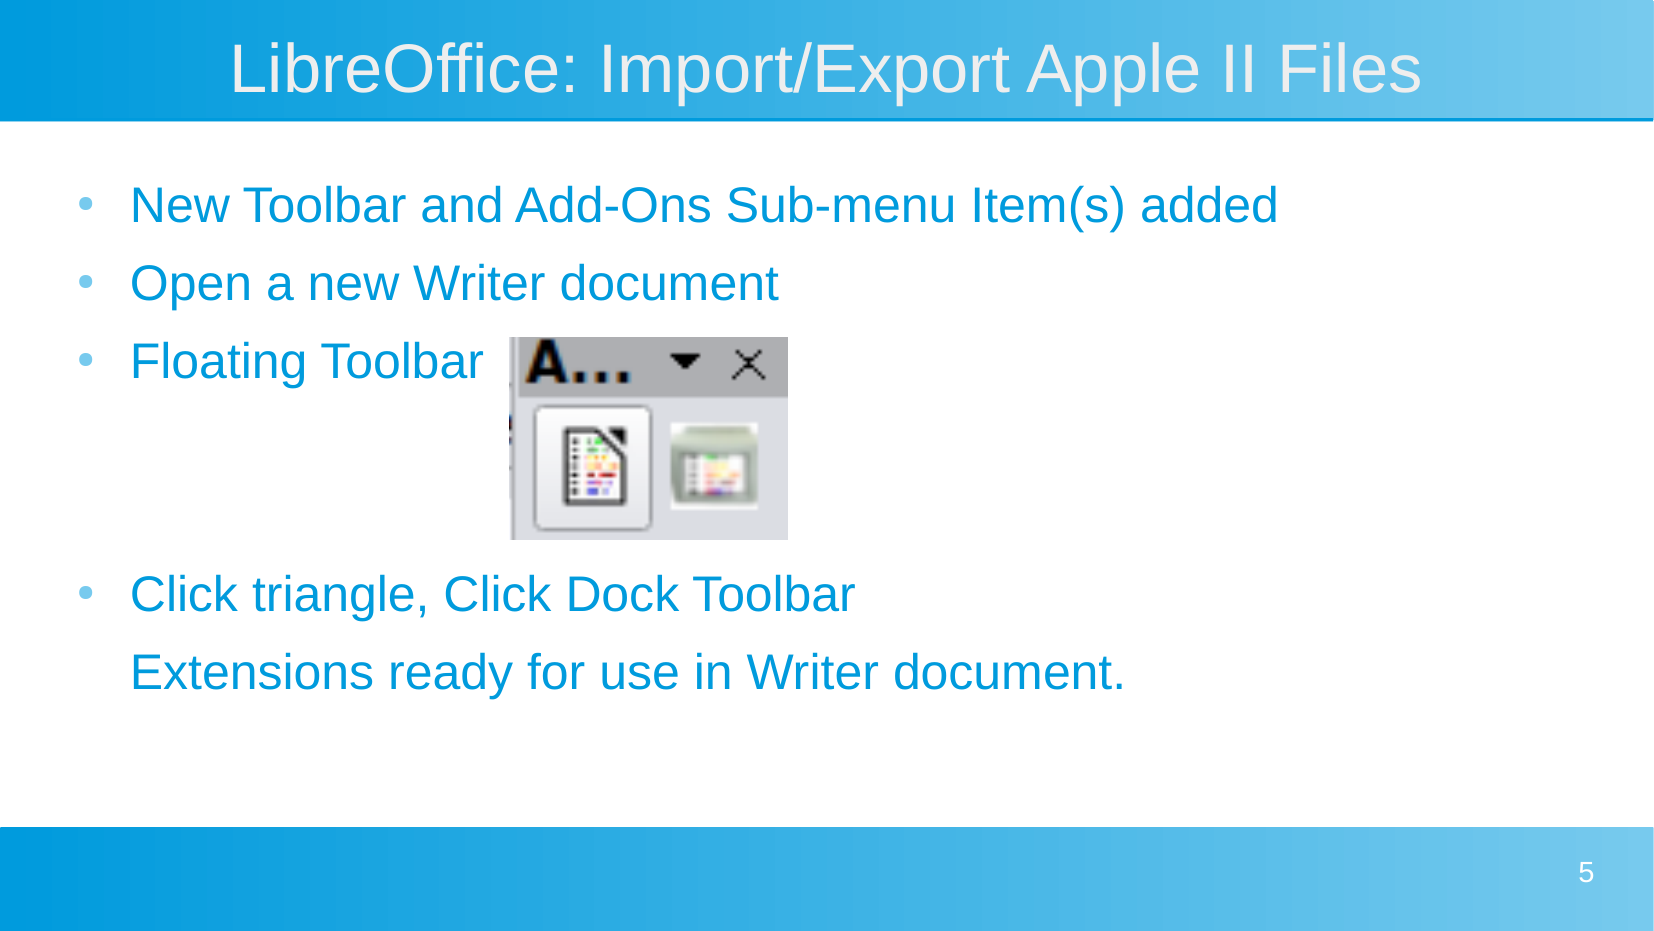

# LibreOffice: Import/Export Apple II Files
New Toolbar and Add-Ons Sub-menu Item(s) added
Open a new Writer document
Floating Toolbar
Click triangle, Click Dock Toolbar
Extensions ready for use in Writer document.
5